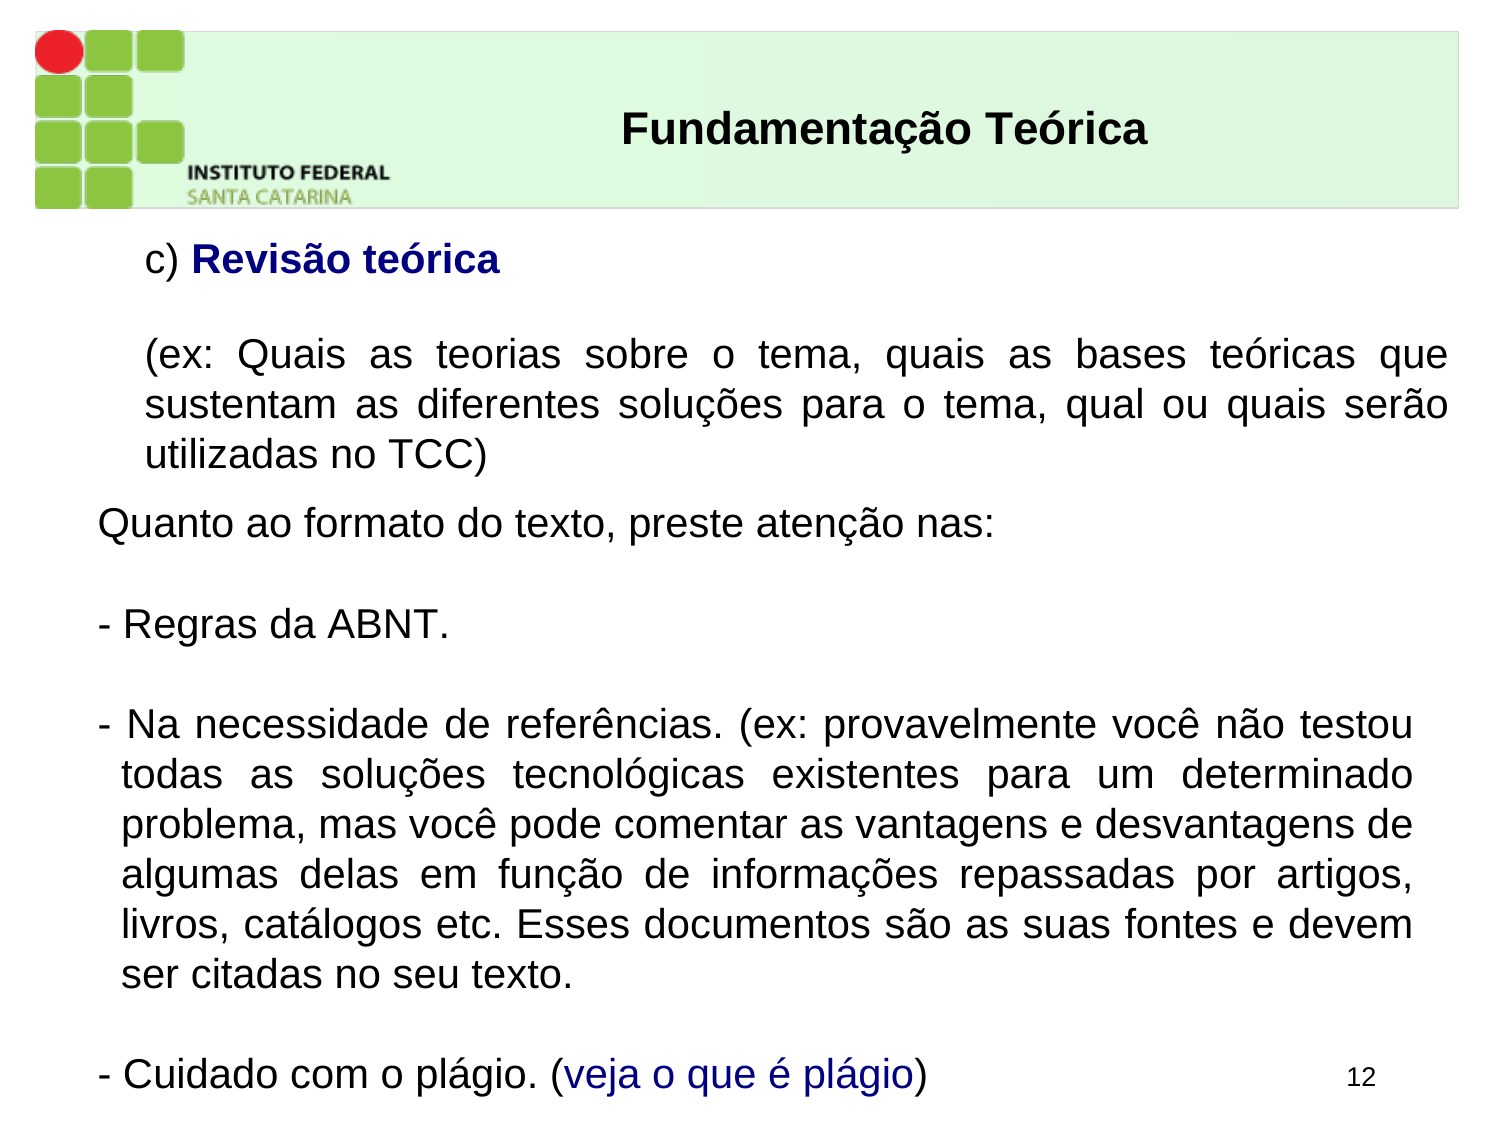

# Fundamentação Teórica
c) Revisão teórica
(ex: Quais as teorias sobre o tema, quais as bases teóricas que sustentam as diferentes soluções para o tema, qual ou quais serão utilizadas no TCC)
Quanto ao formato do texto, preste atenção nas:
- Regras da ABNT.
- Na necessidade de referências. (ex: provavelmente você não testou todas as soluções tecnológicas existentes para um determinado problema, mas você pode comentar as vantagens e desvantagens de algumas delas em função de informações repassadas por artigos, livros, catálogos etc. Esses documentos são as suas fontes e devem ser citadas no seu texto.
- Cuidado com o plágio. (veja o que é plágio)
12